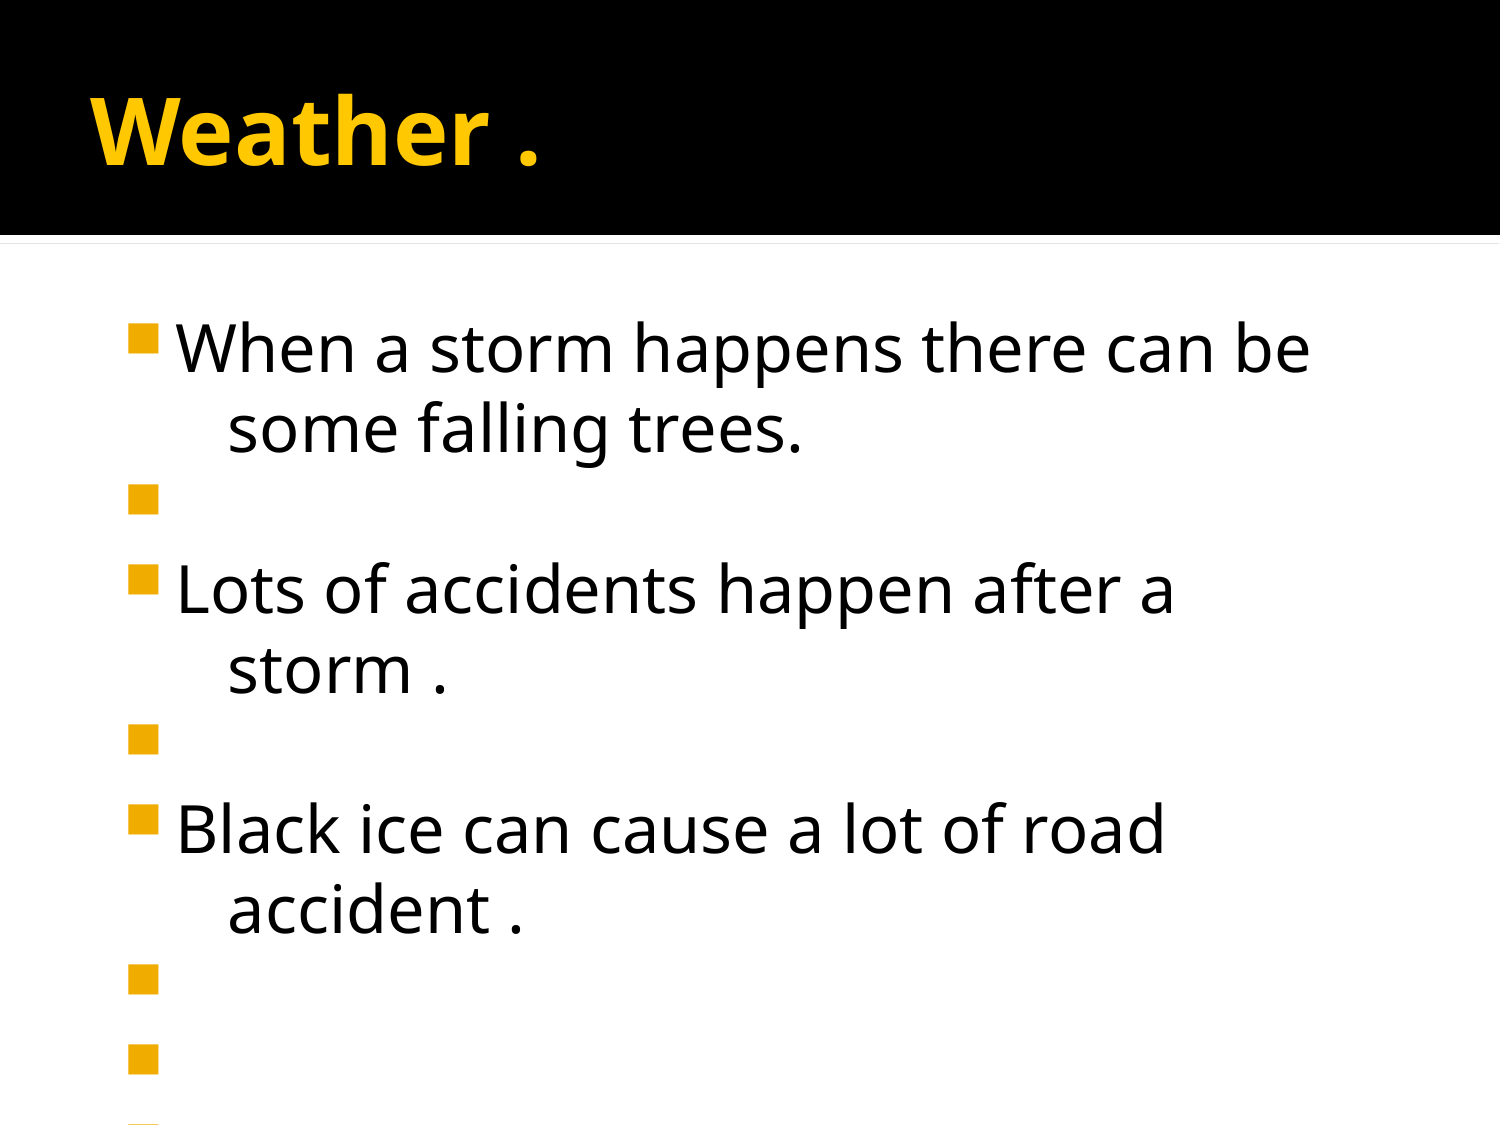

# Weather .
When a storm happens there can be some falling trees.
Lots of accidents happen after a storm .
Black ice can cause a lot of road accident .